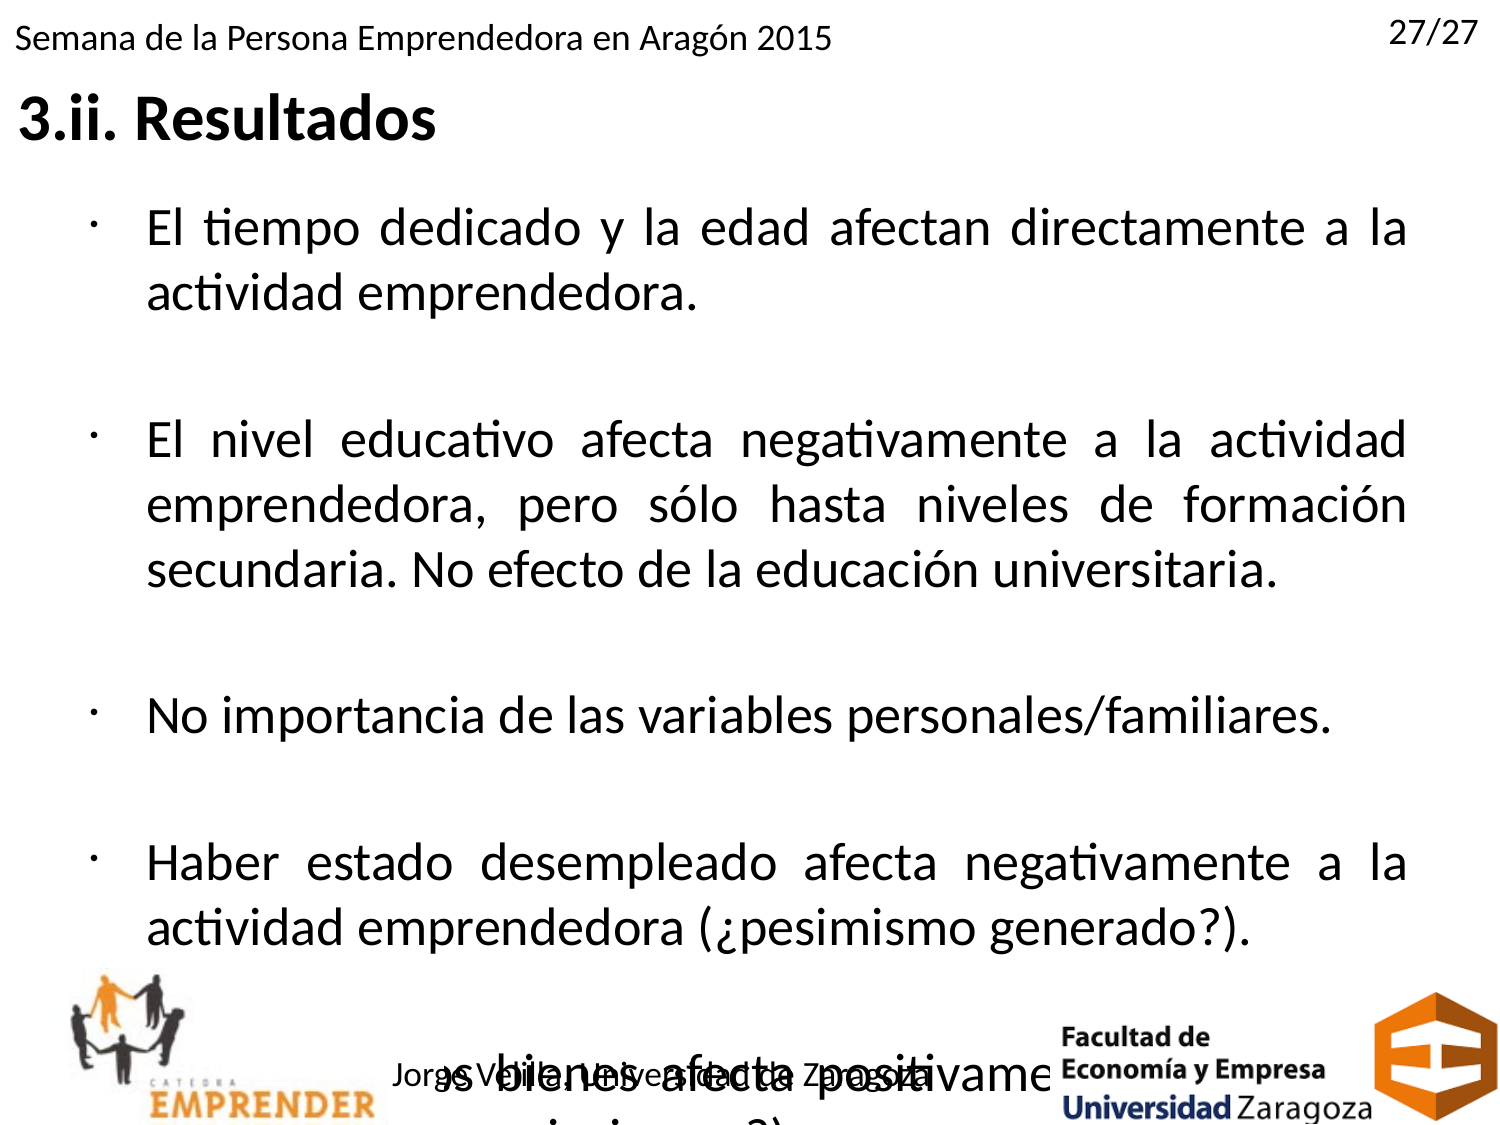

Semana de la Persona Emprendedora en Aragón 2015
3.ii. Resultados
# El tiempo dedicado y la edad afectan directamente a la actividad emprendedora.
El nivel educativo afecta negativamente a la actividad emprendedora, pero sólo hasta niveles de formación secundaria. No efecto de la educación universitaria.
No importancia de las variables personales/familiares.
Haber estado desempleado afecta negativamente a la actividad emprendedora (¿pesimismo generado?).
El valor de los bienes afecta positivamente (¿seguridad que anima a asumir riesgos?).
Jorge Velilla, Universidad de Zaragoza